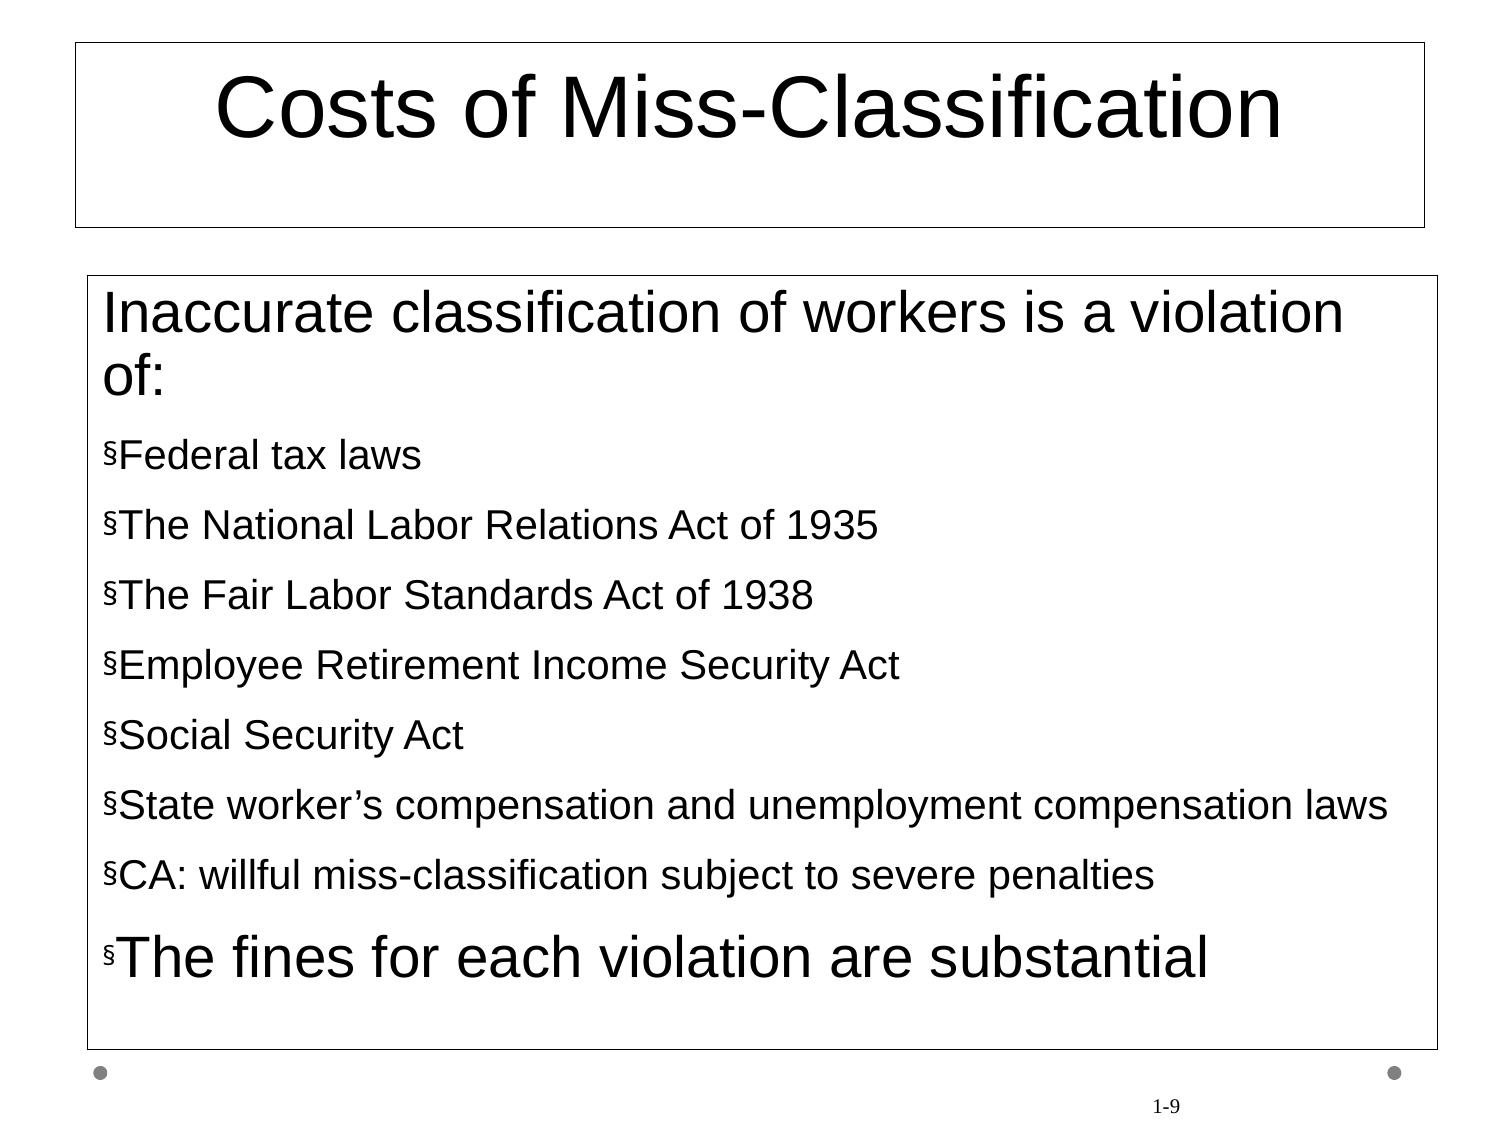

# Costs of Miss-Classification
Inaccurate classification of workers is a violation of:
Federal tax laws
The National Labor Relations Act of 1935
The Fair Labor Standards Act of 1938
Employee Retirement Income Security Act
Social Security Act
State worker’s compensation and unemployment compensation laws
CA: willful miss-classification subject to severe penalties
The fines for each violation are substantial